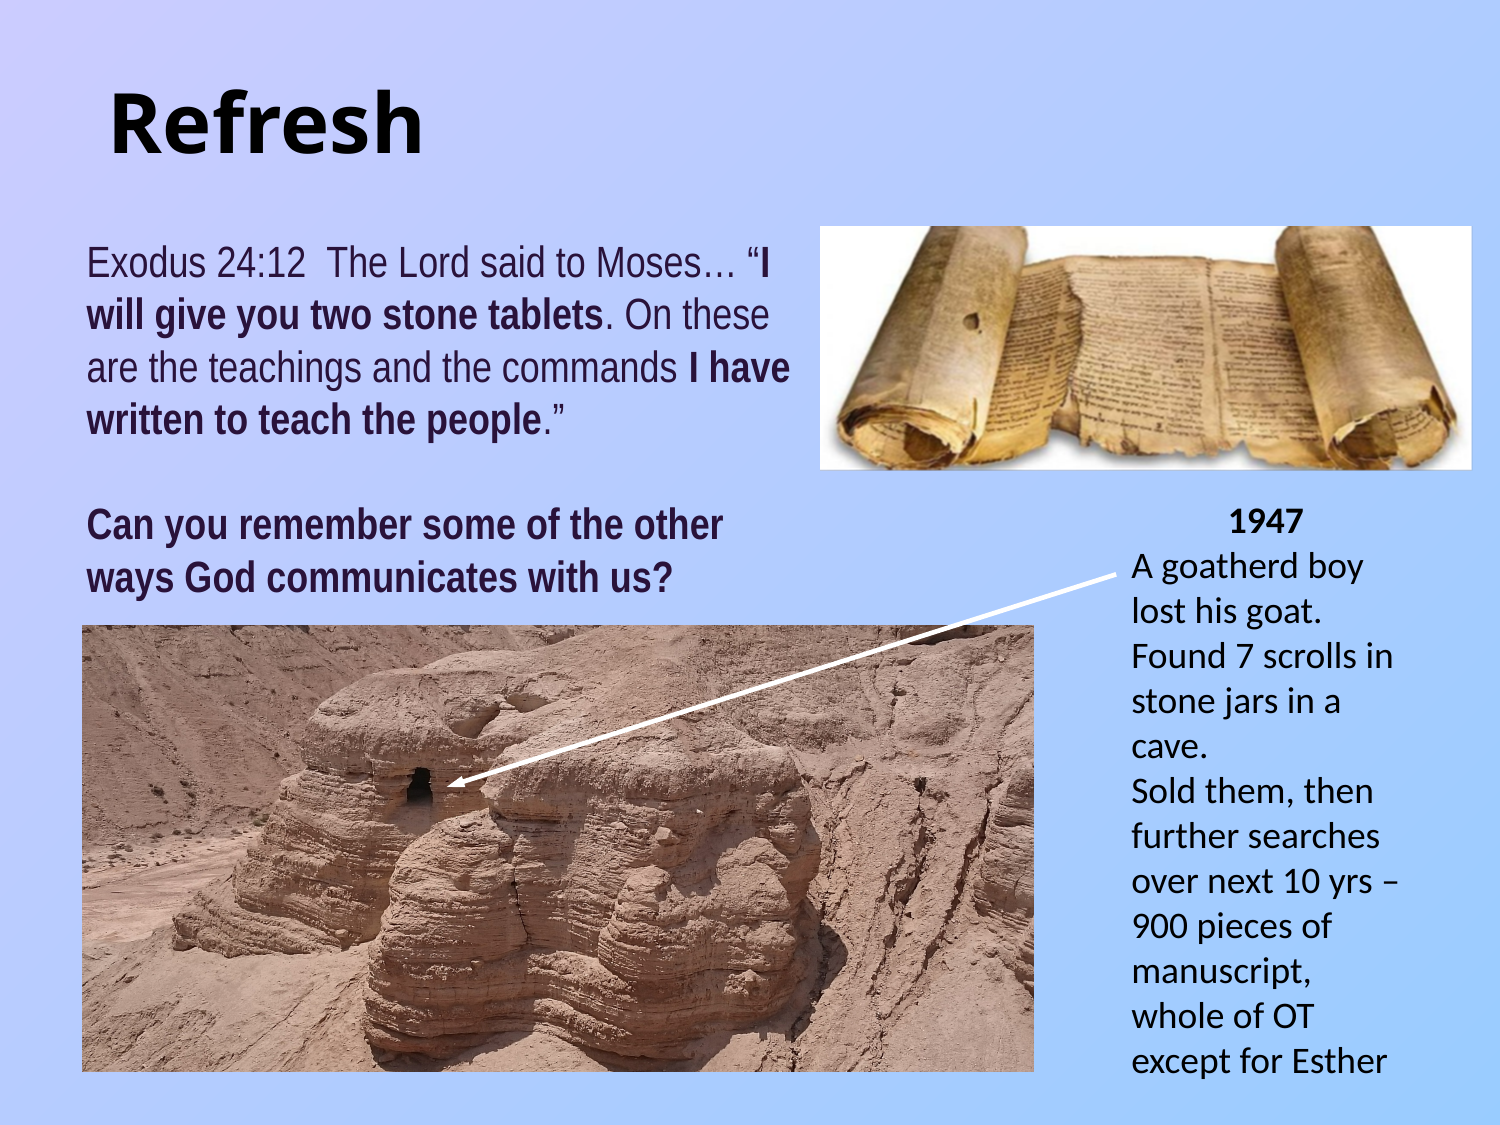

Refresh
Exodus 24:12 The Lord said to Moses… “I will give you two stone tablets. On these are the teachings and the commands I have written to teach the people.”
Can you remember some of the other ways God communicates with us?
#
1947
A goatherd boy lost his goat.
Found 7 scrolls in stone jars in a cave.
Sold them, then further searches over next 10 yrs – 900 pieces of manuscript, whole of OT except for Esther